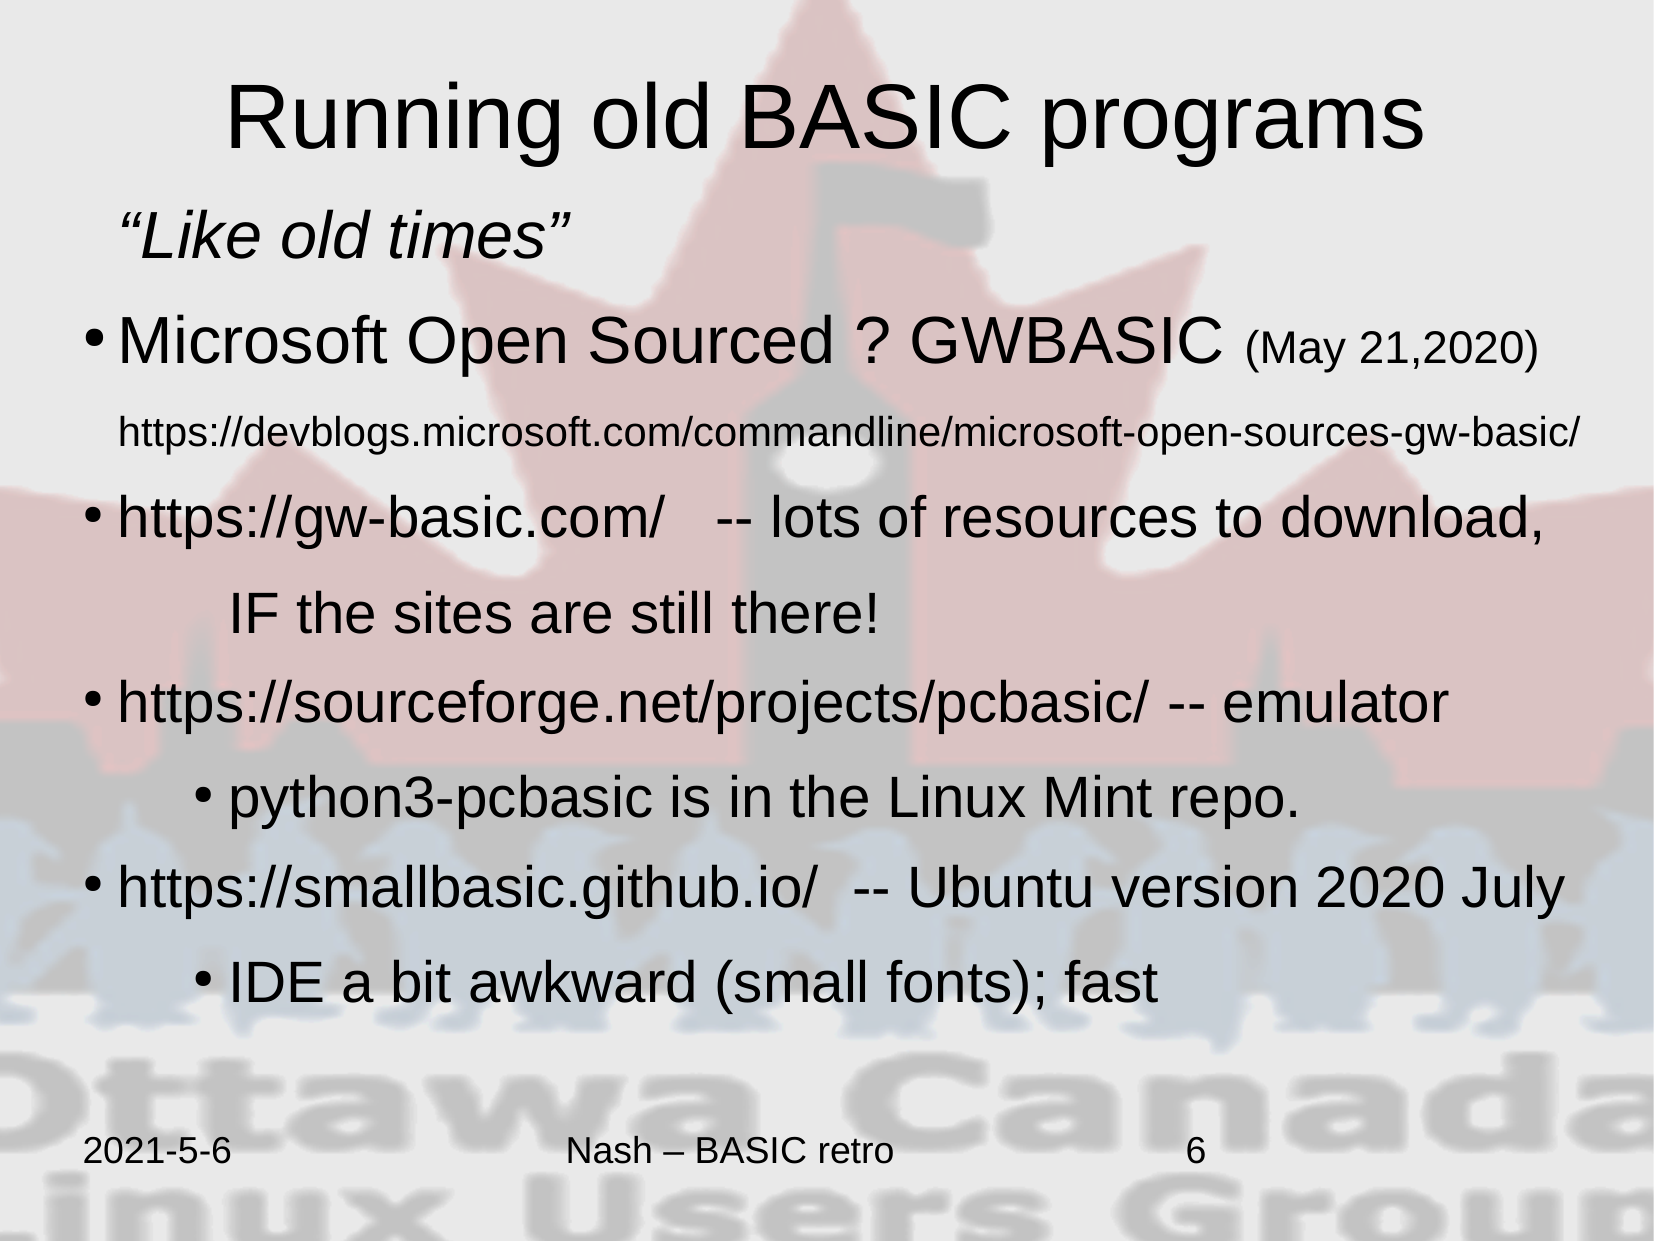

# Running old BASIC programs
“Like old times”
Microsoft Open Sourced ? GWBASIC (May 21,2020)
https://devblogs.microsoft.com/commandline/microsoft-open-sources-gw-basic/
https://gw-basic.com/ -- lots of resources to download,
IF the sites are still there!
https://sourceforge.net/projects/pcbasic/ -- emulator
python3-pcbasic is in the Linux Mint repo.
https://smallbasic.github.io/ -- Ubuntu version 2020 July
IDE a bit awkward (small fonts); fast
6